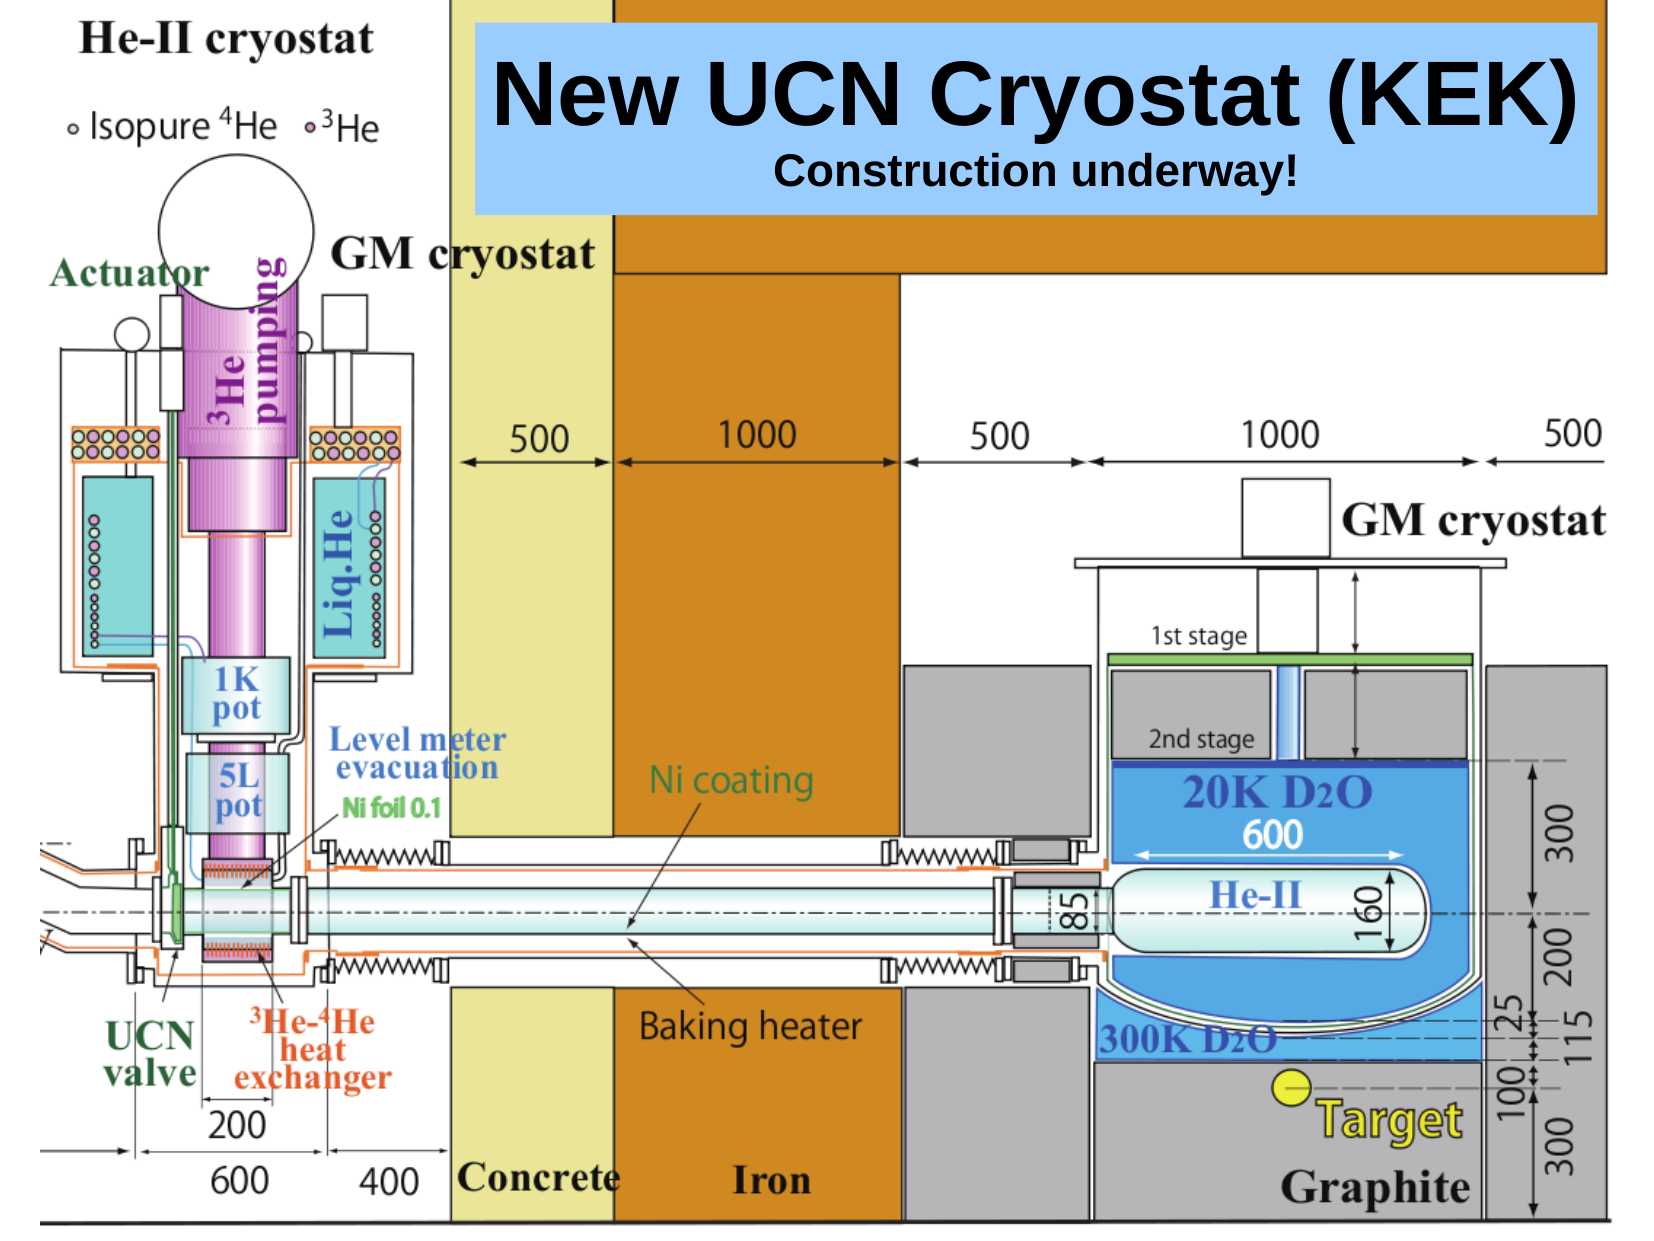

New UCN Cryostat (KEK)
Construction underway!
#